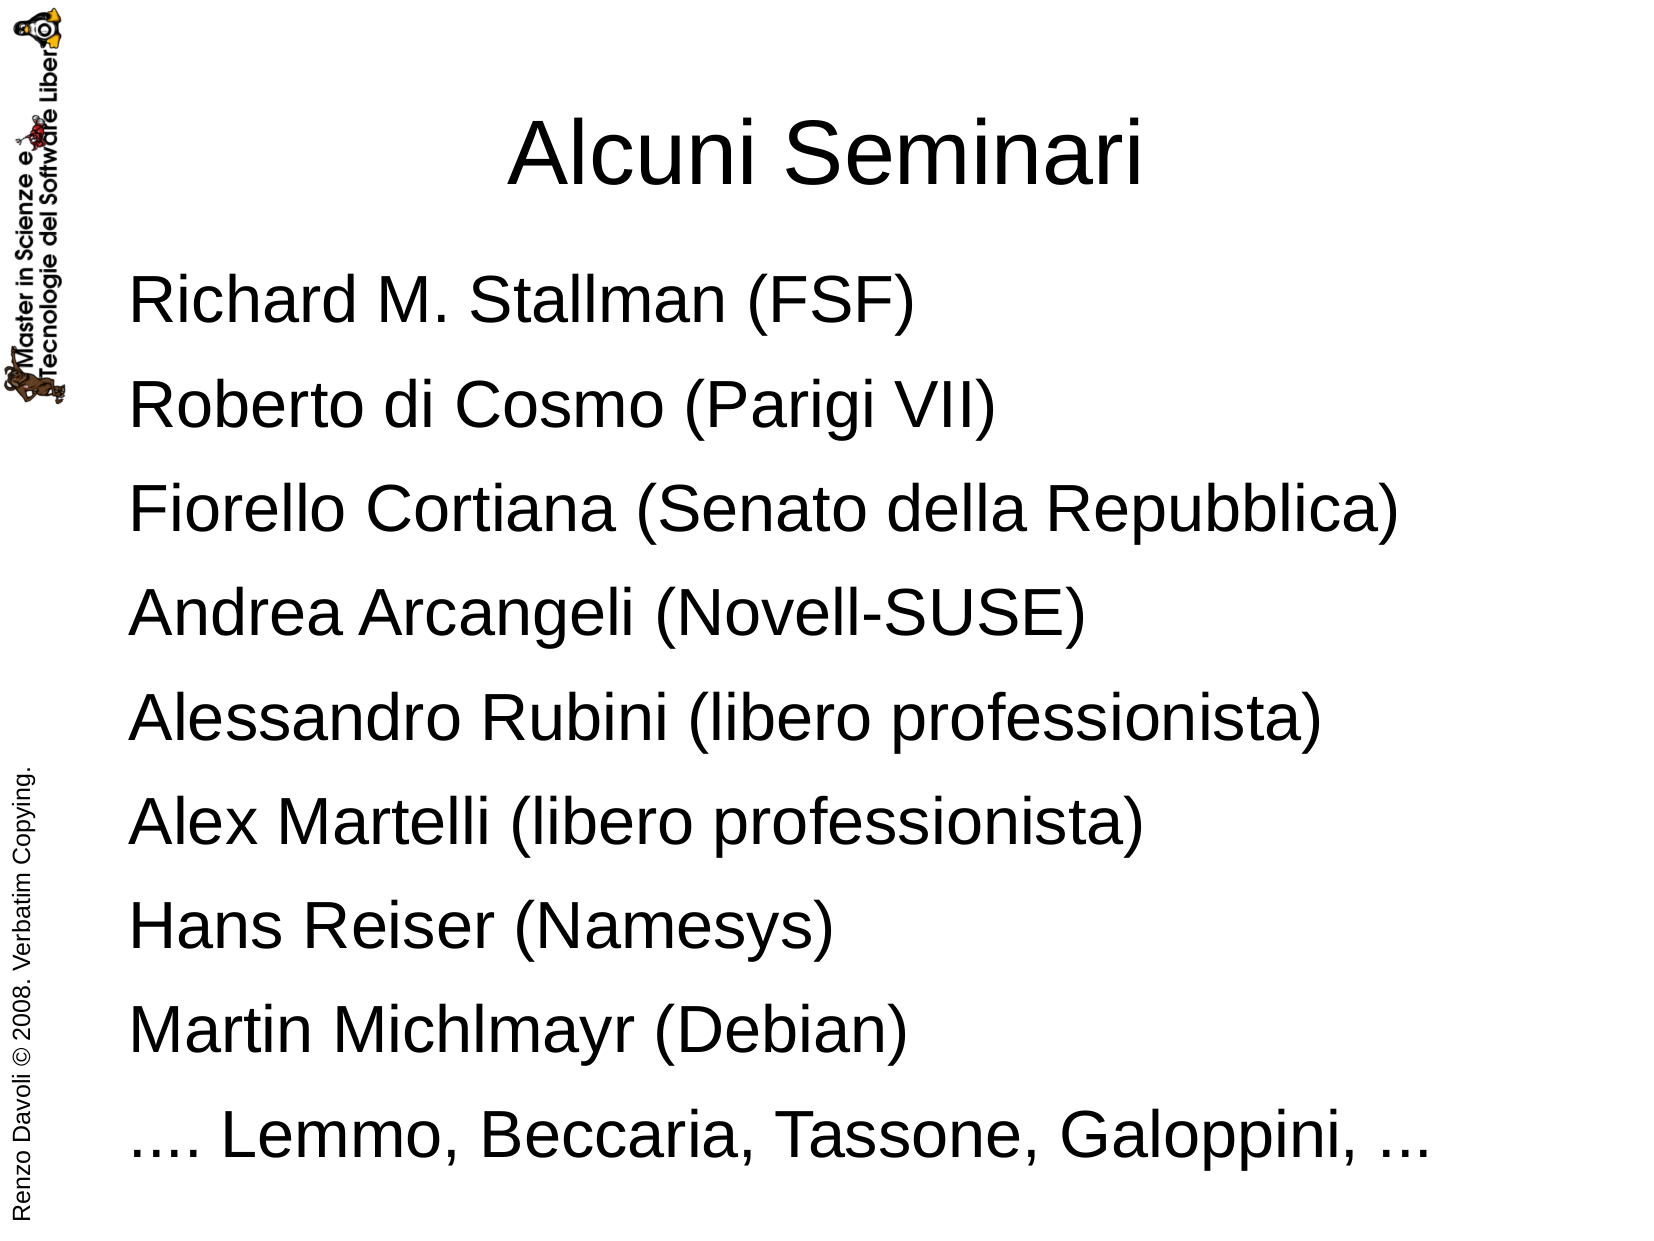

# Alcuni Seminari
Richard M. Stallman (FSF)
Roberto di Cosmo (Parigi VII)
Fiorello Cortiana (Senato della Repubblica)
Andrea Arcangeli (Novell-SUSE)
Alessandro Rubini (libero professionista)
Alex Martelli (libero professionista)
Hans Reiser (Namesys)
Martin Michlmayr (Debian)
.... Lemmo, Beccaria, Tassone, Galoppini, ...